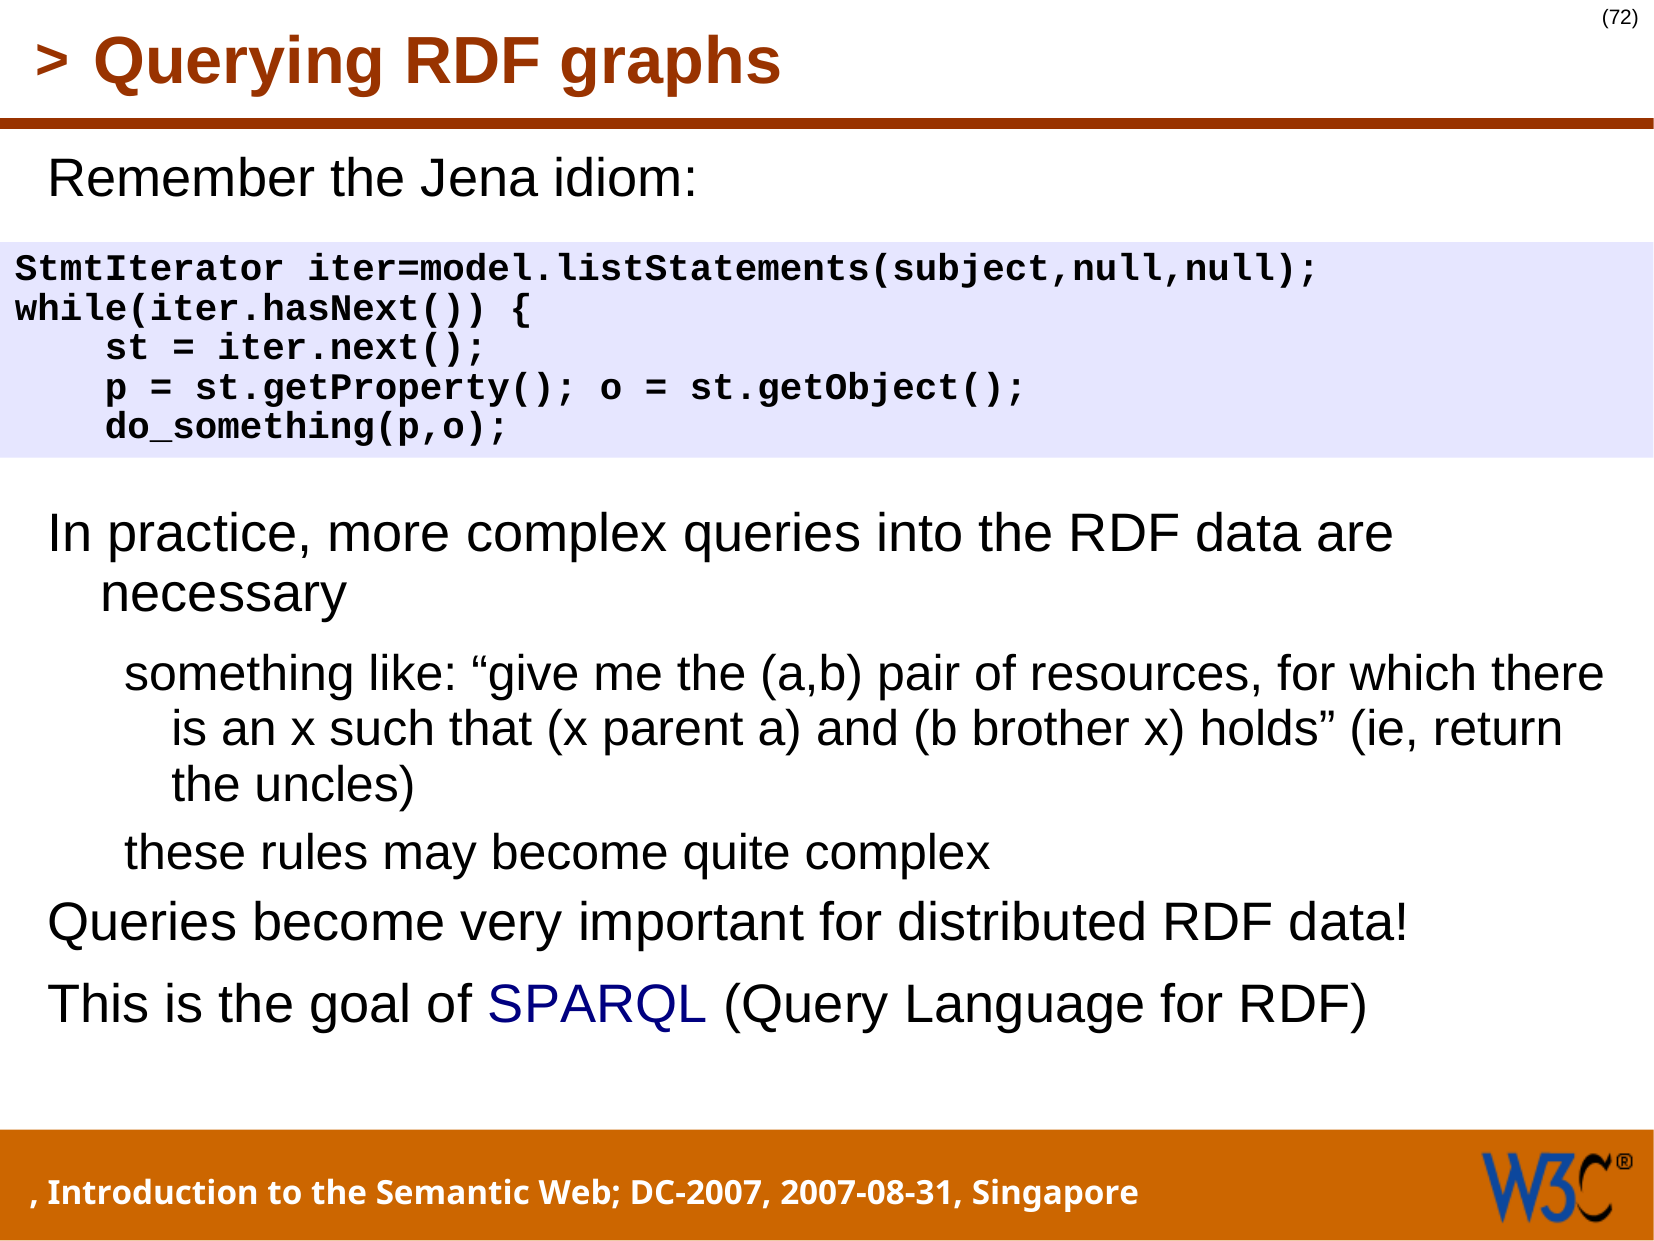

# Querying RDF graphs
Remember the Jena idiom:
StmtIterator iter=model.listStatements(subject,null,null);
while(iter.hasNext()) {
 st = iter.next();
 p = st.getProperty(); o = st.getObject();
 do_something(p,o);
In practice, more complex queries into the RDF data are necessary
something like: “give me the (a,b) pair of resources, for which there is an x such that (x parent a) and (b brother x) holds” (ie, return the uncles)
these rules may become quite complex
Queries become very important for distributed RDF data!
This is the goal of SPARQL (Query Language for RDF)